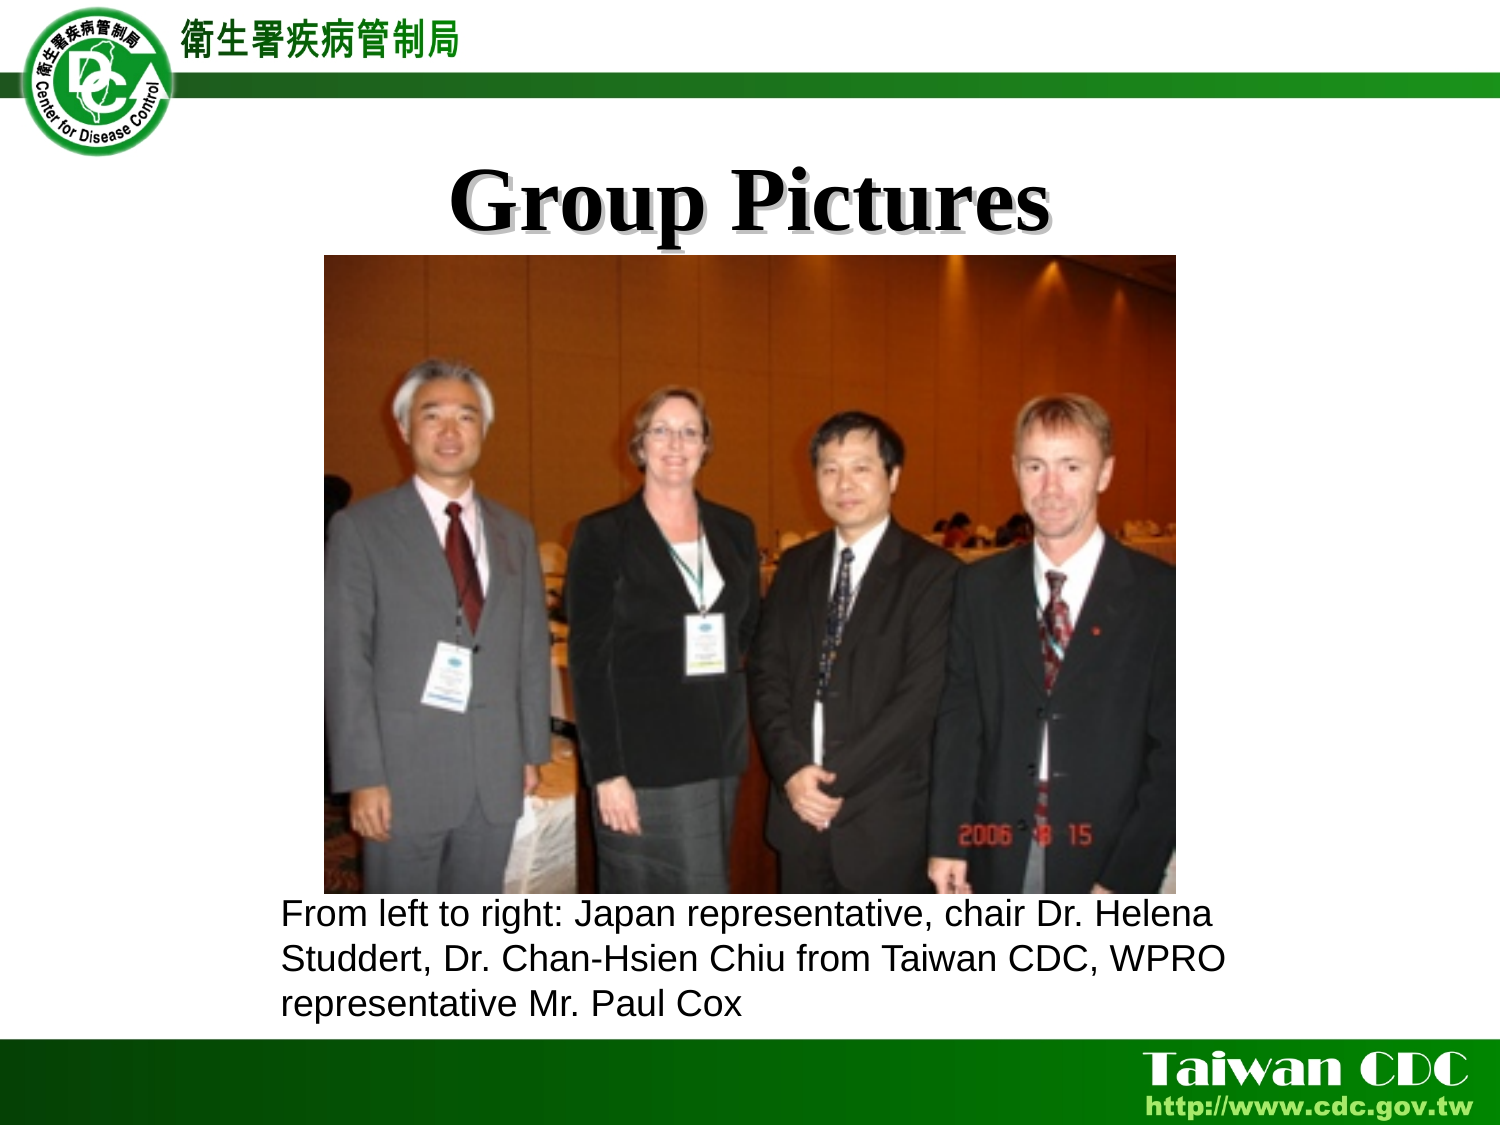

# Group Pictures
From left to right: Japan representative, chair Dr. Helena Studdert, Dr. Chan-Hsien Chiu from Taiwan CDC, WPRO representative Mr. Paul Cox